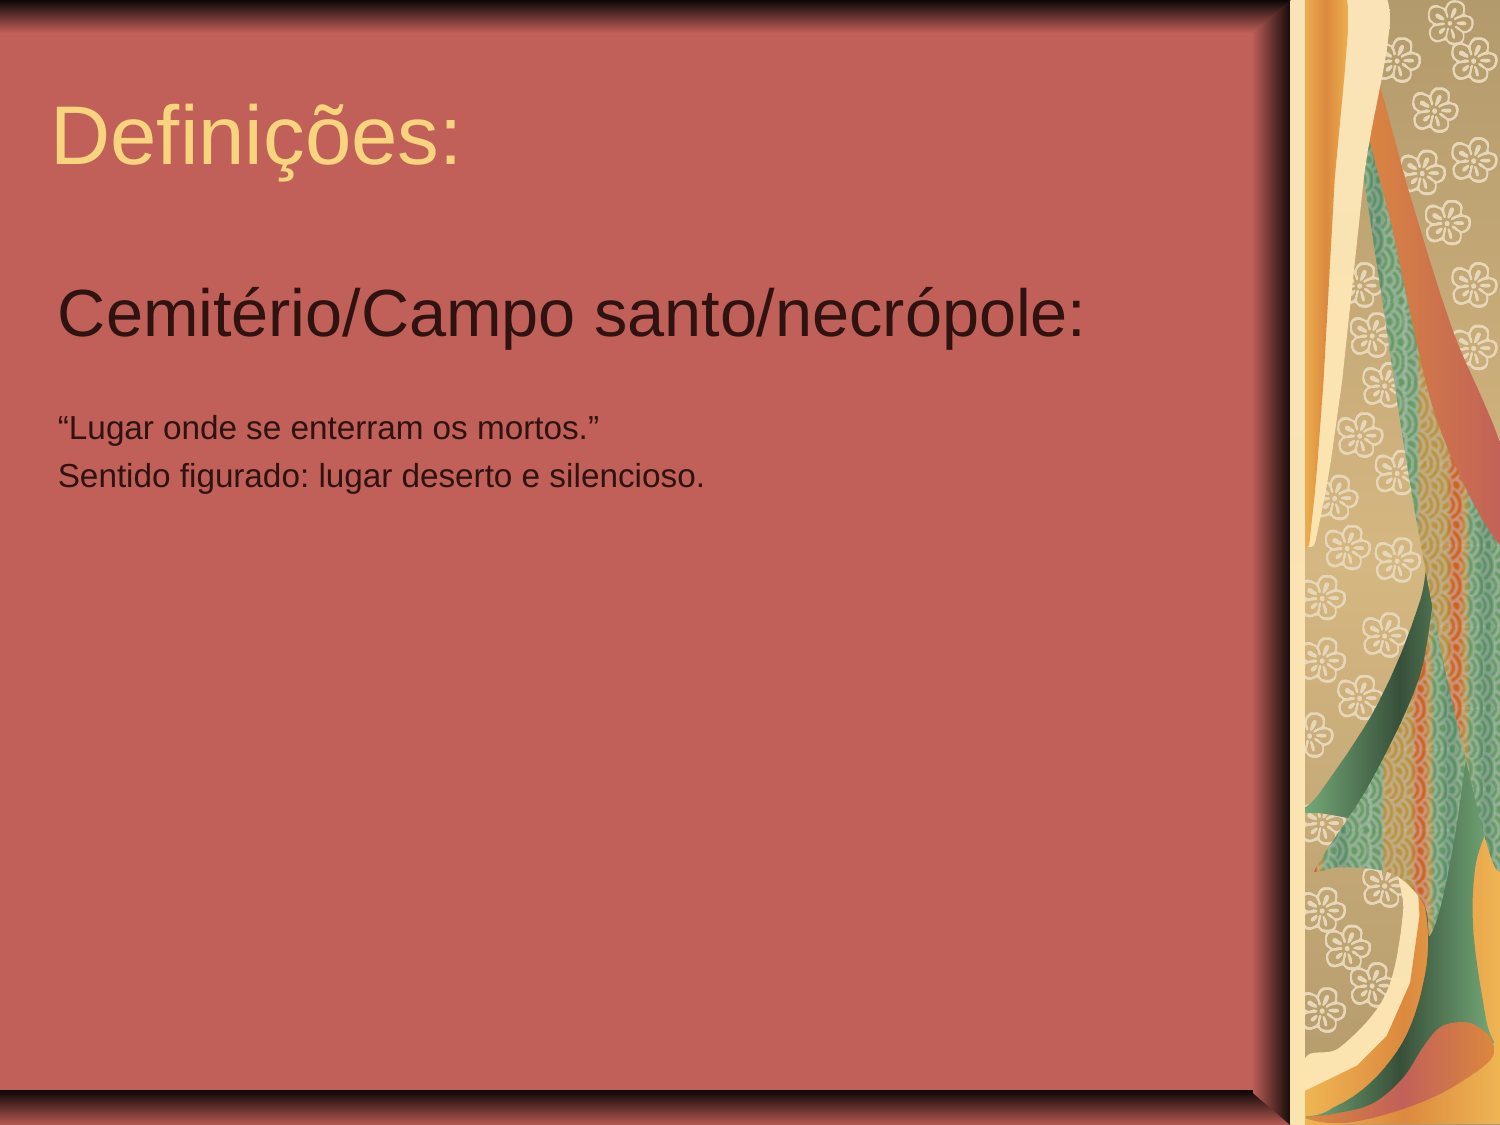

# Definições:
Cemitério/Campo santo/necrópole:
“Lugar onde se enterram os mortos.”
Sentido figurado: lugar deserto e silencioso.